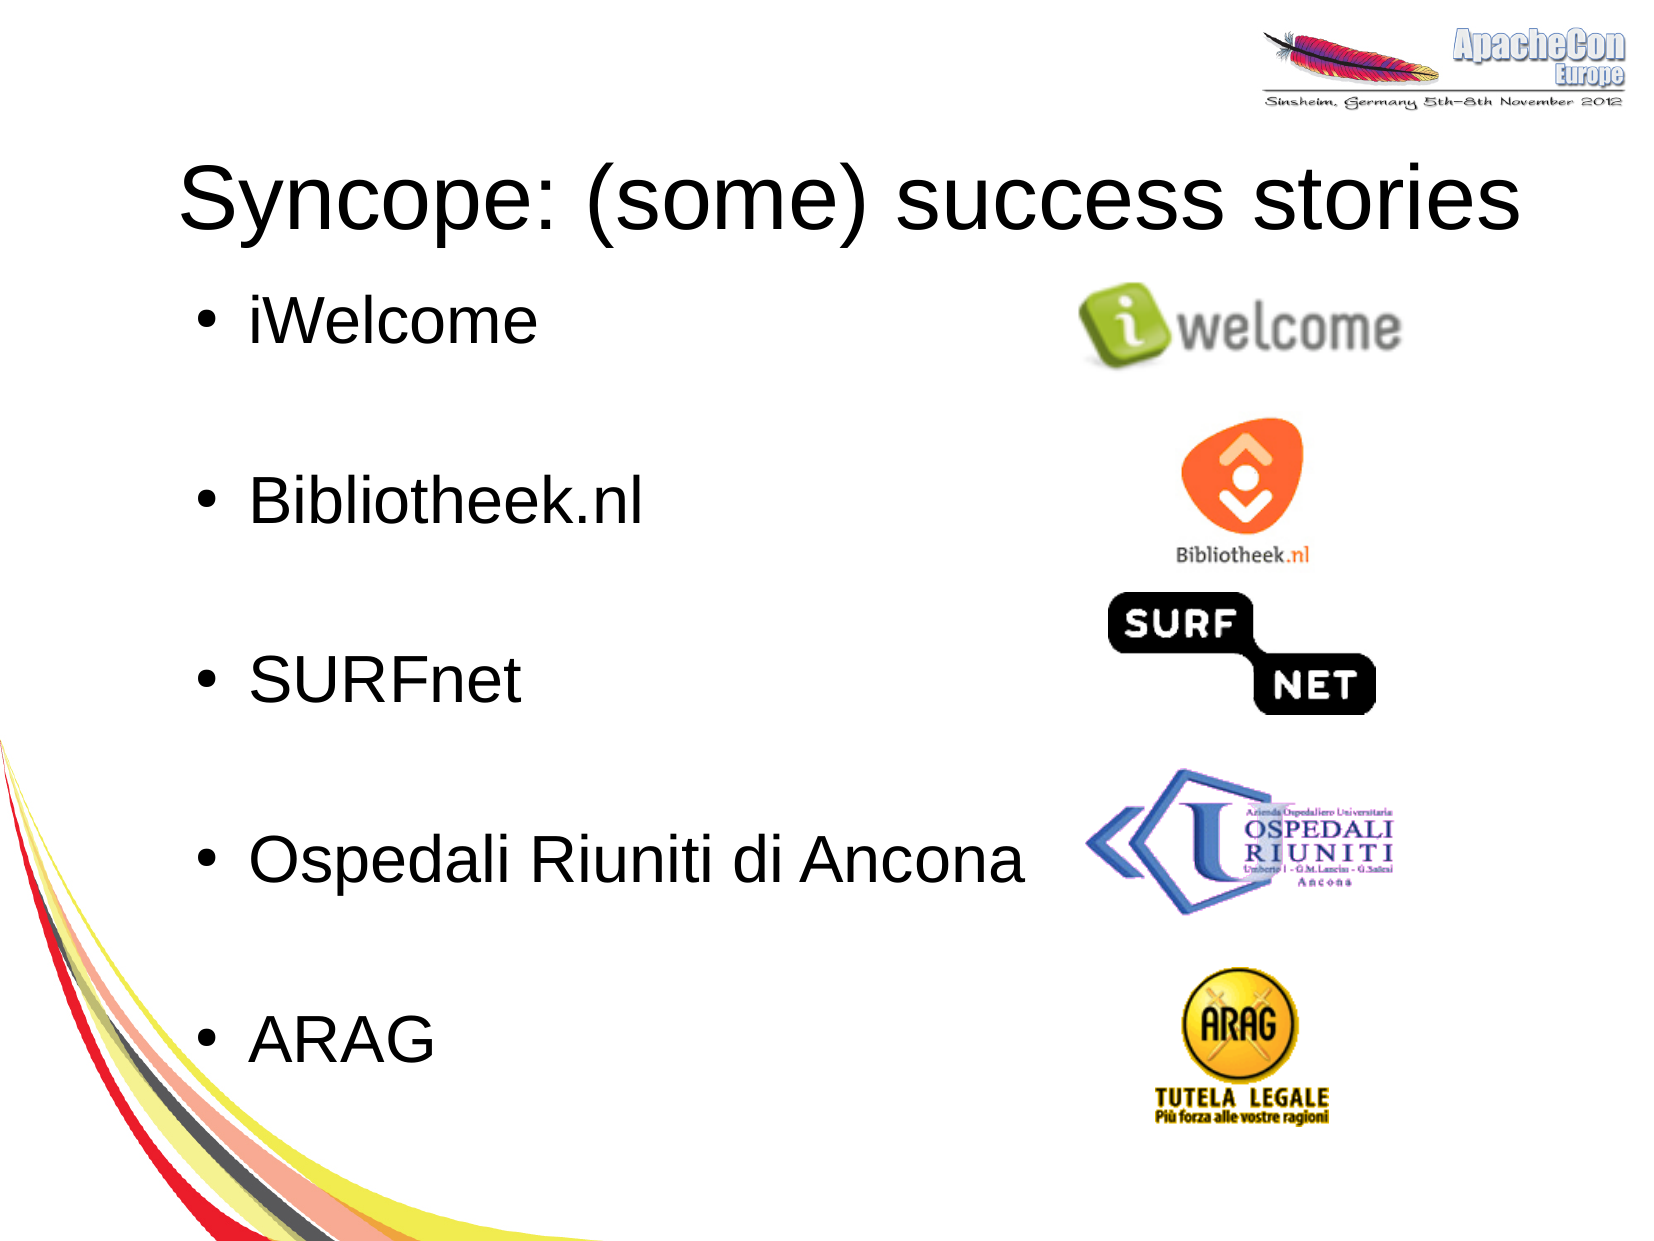

# Syncope: (some) success stories
iWelcome
Bibliotheek.nl
SURFnet
Ospedali Riuniti di Ancona
ARAG